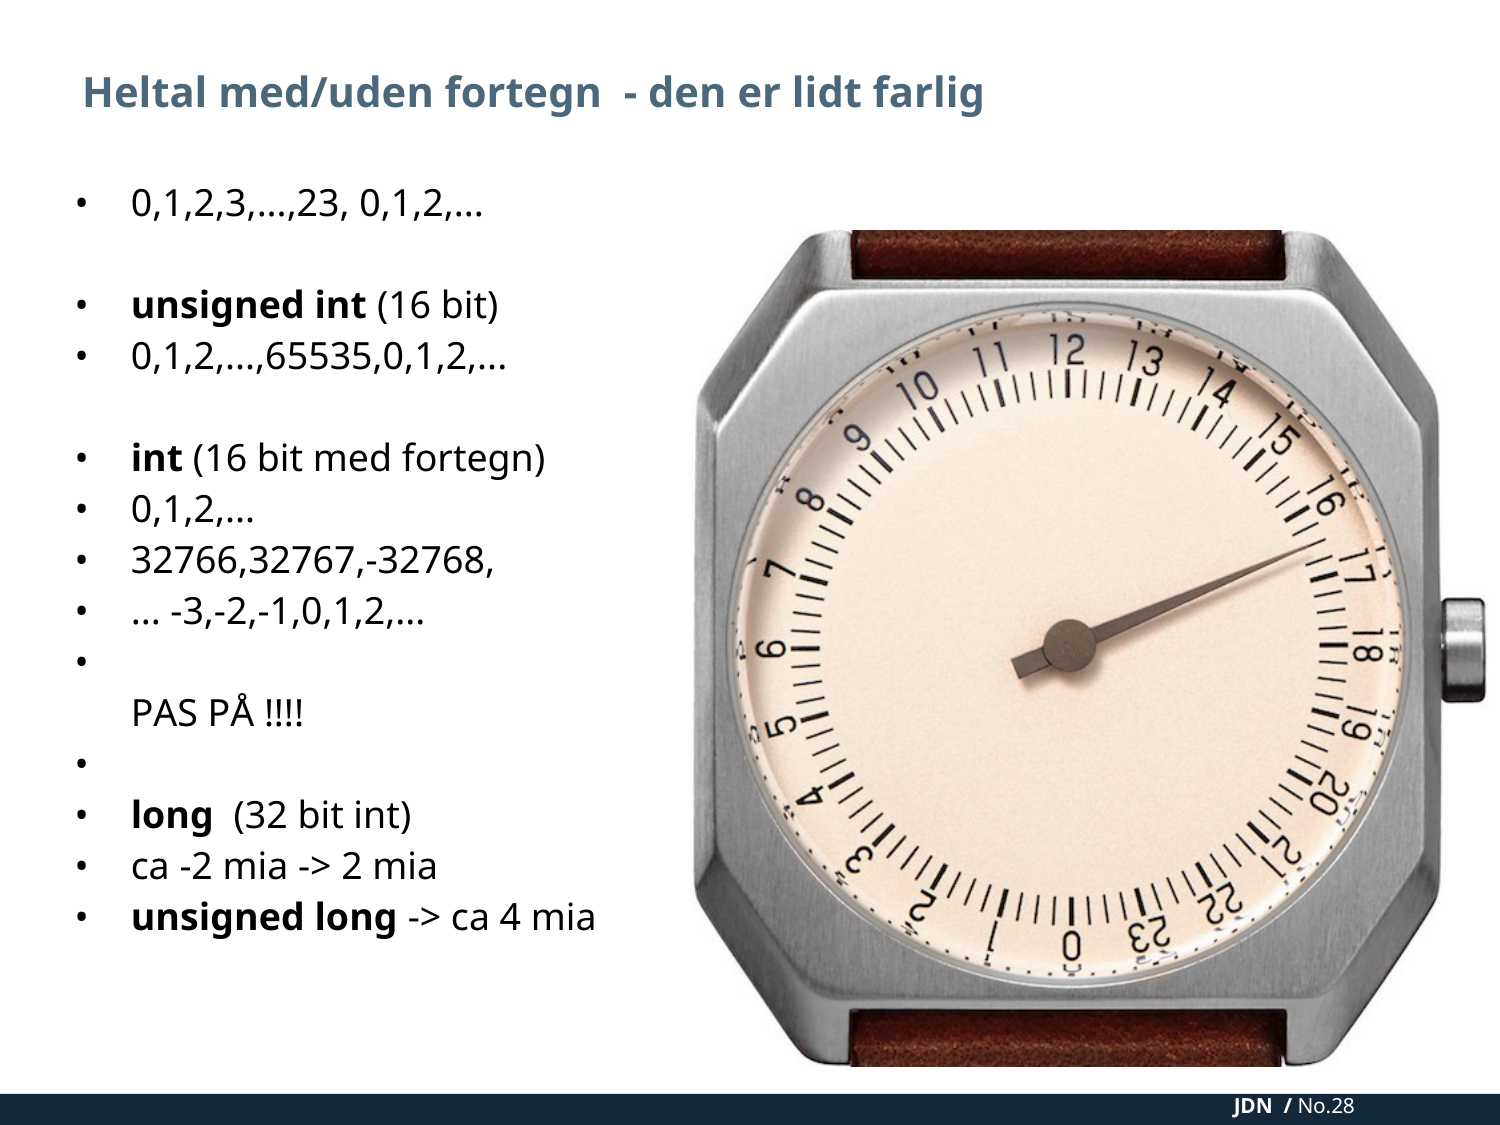

# Heltal med/uden fortegn - den er lidt farlig
0,1,2,3,...,23, 0,1,2,...
unsigned int (16 bit)
0,1,2,...,65535,0,1,2,...
int (16 bit med fortegn)
0,1,2,...
32766,32767,-32768,
... -3,-2,-1,0,1,2,...
PAS PÅ !!!!
long (32 bit int)
ca -2 mia -> 2 mia
unsigned long -> ca 4 mia